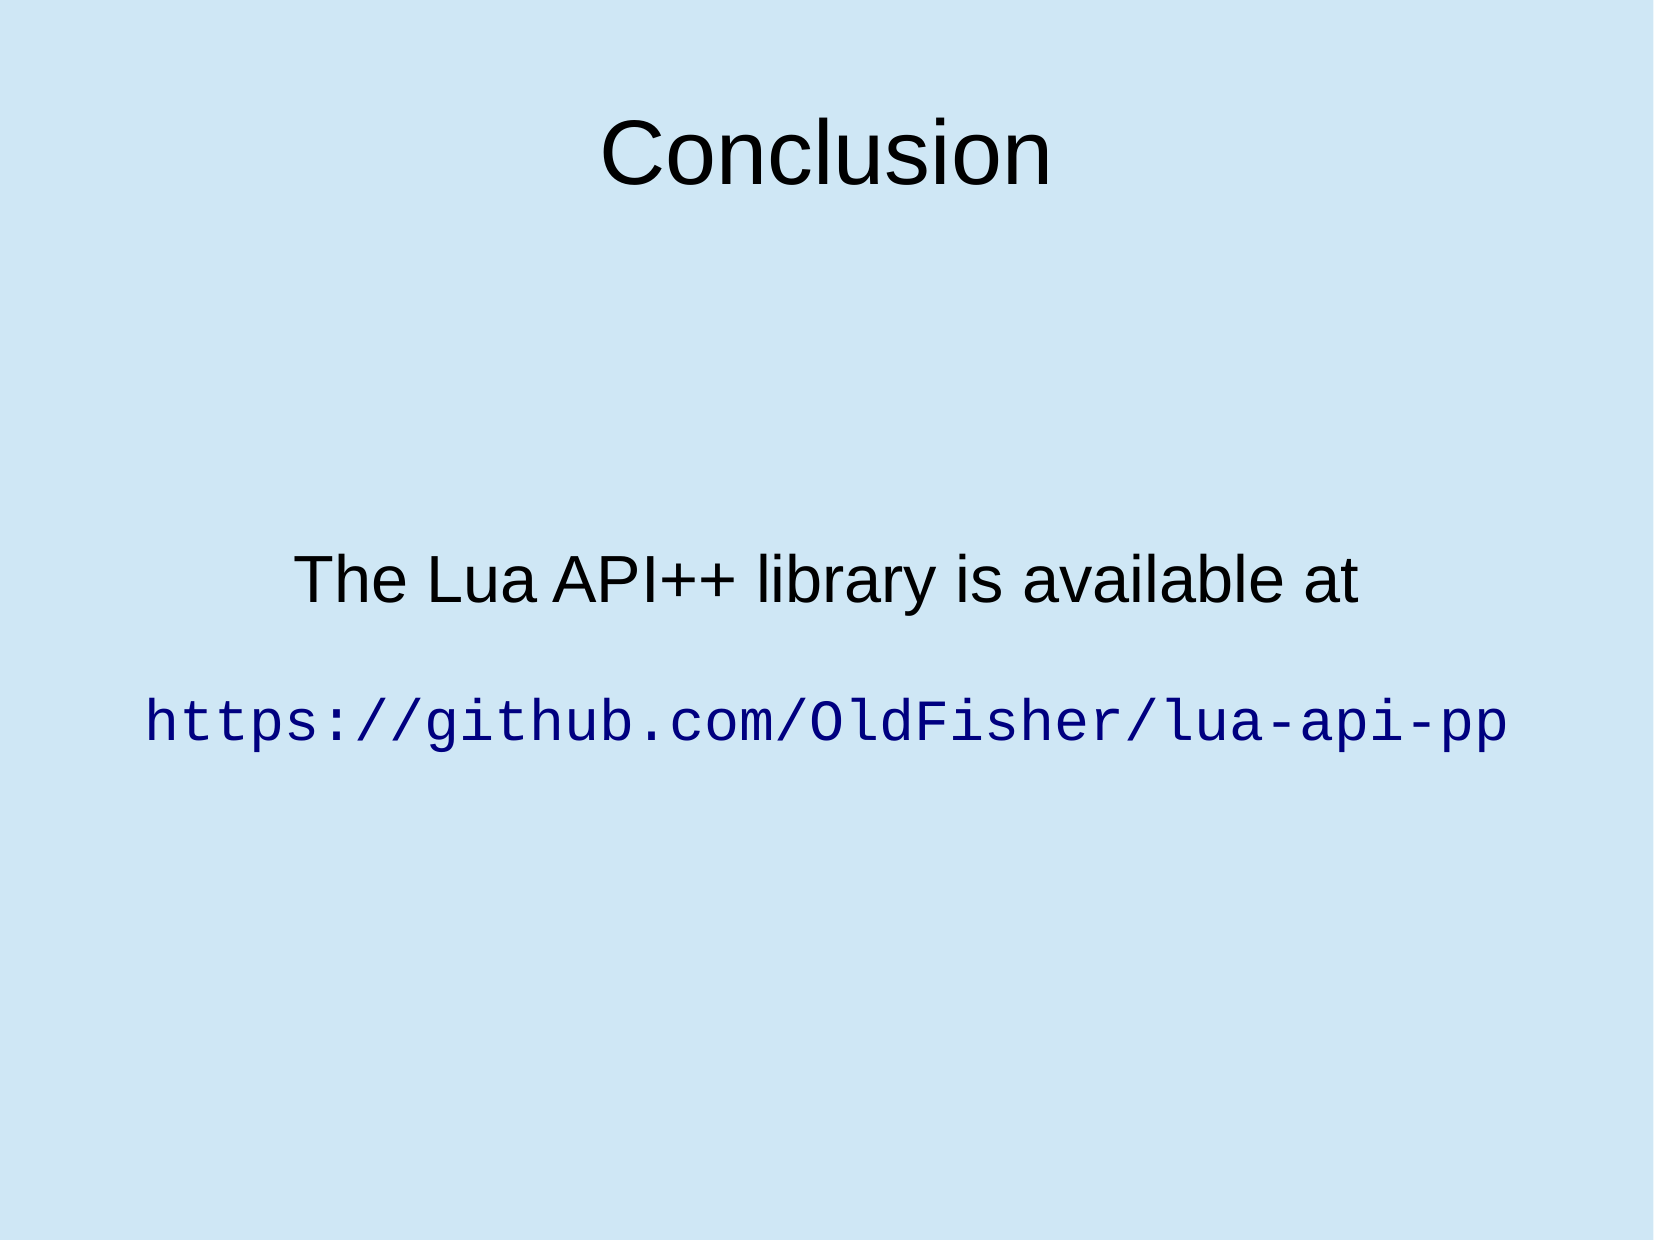

# Conclusion
The Lua API++ library is available at
https://github.com/OldFisher/lua-api-pp